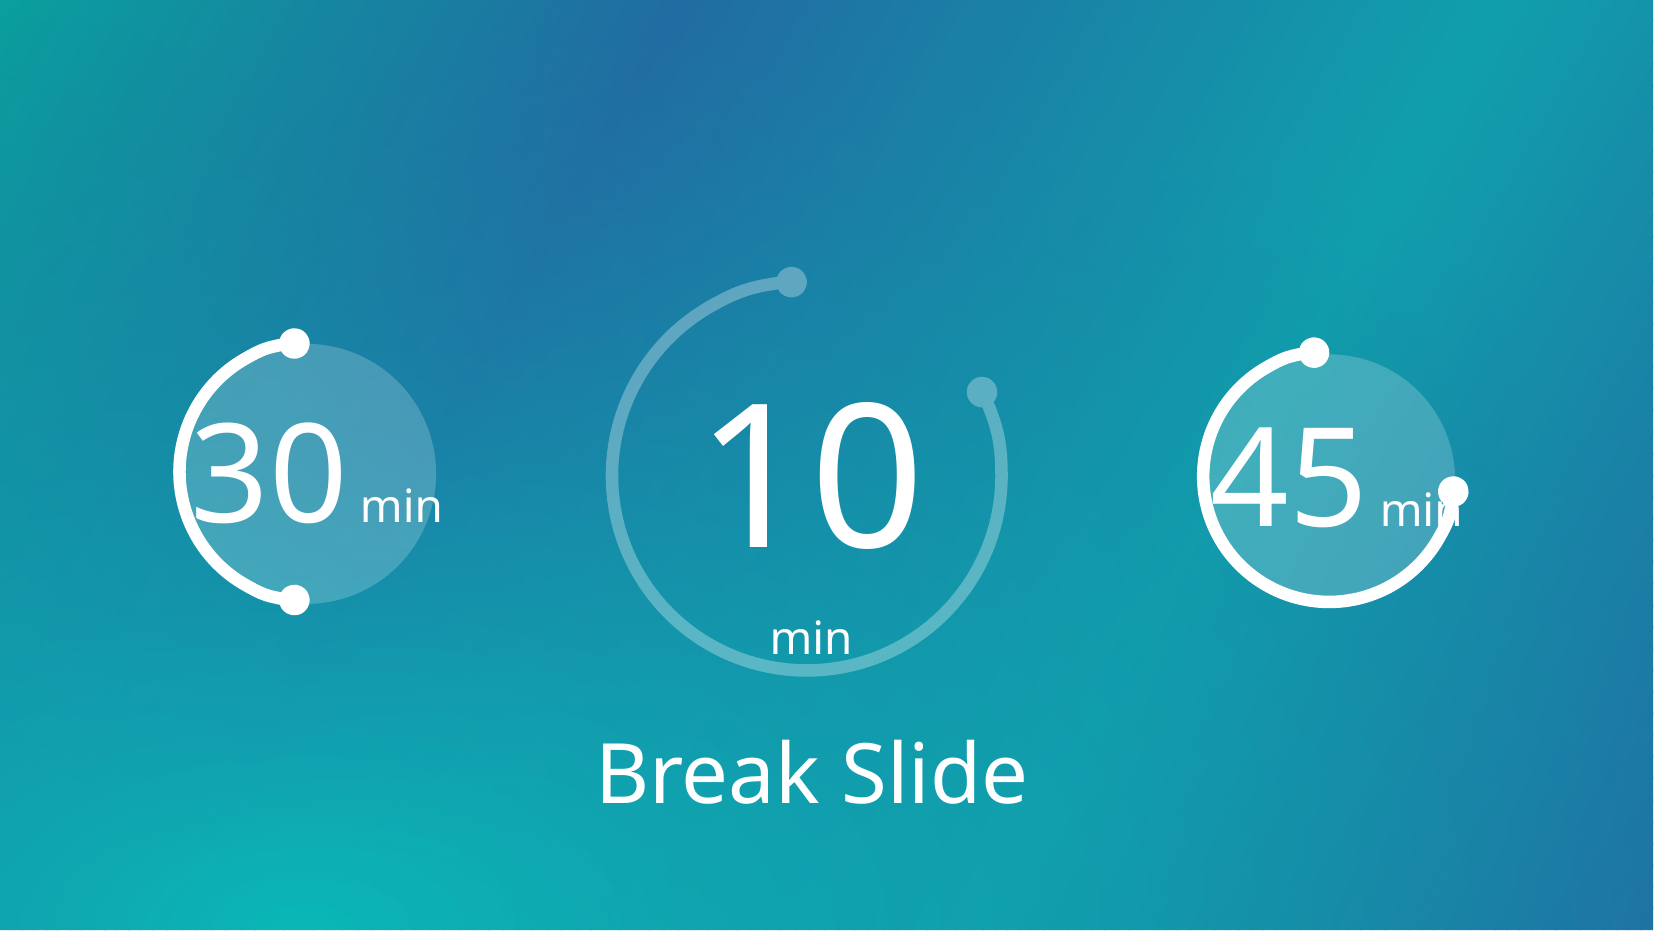

10 min
30 min
45 min
Break Slide